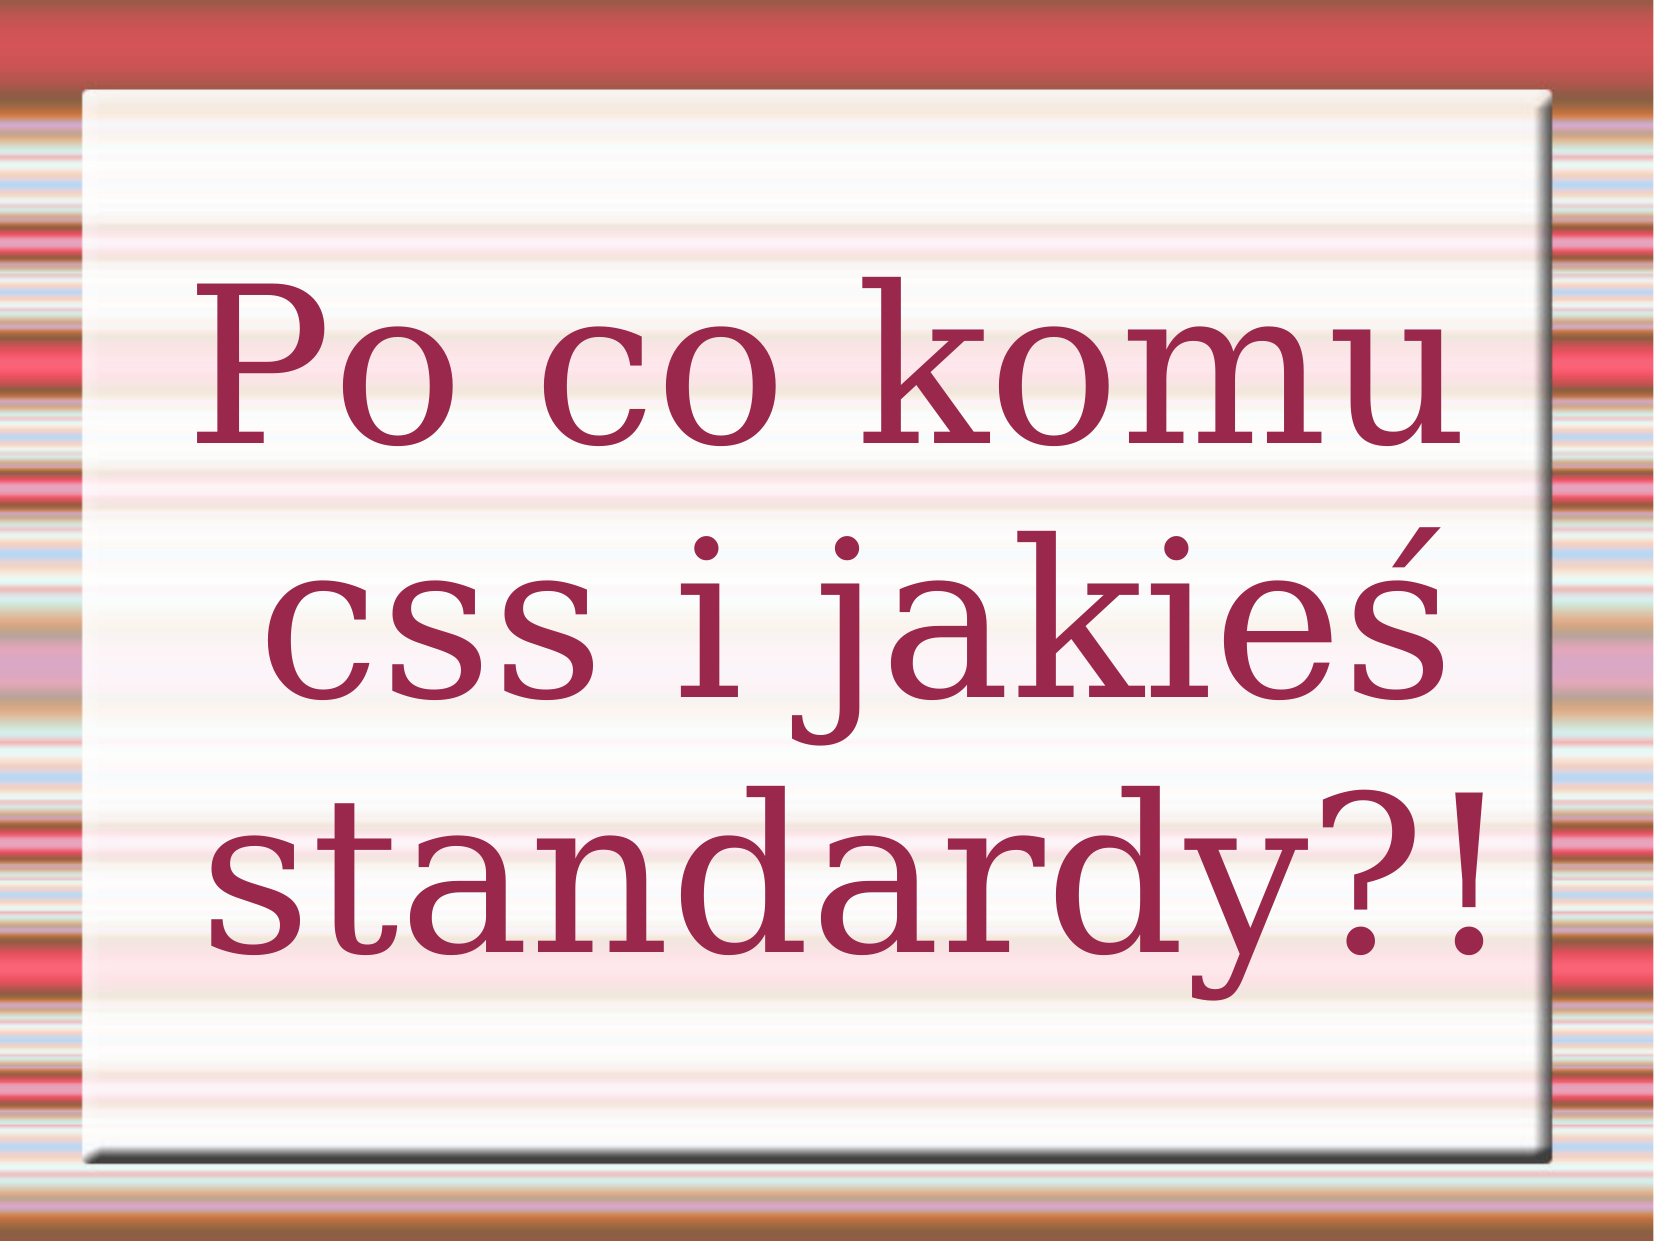

# Po co komu css i jakieś standardy?!